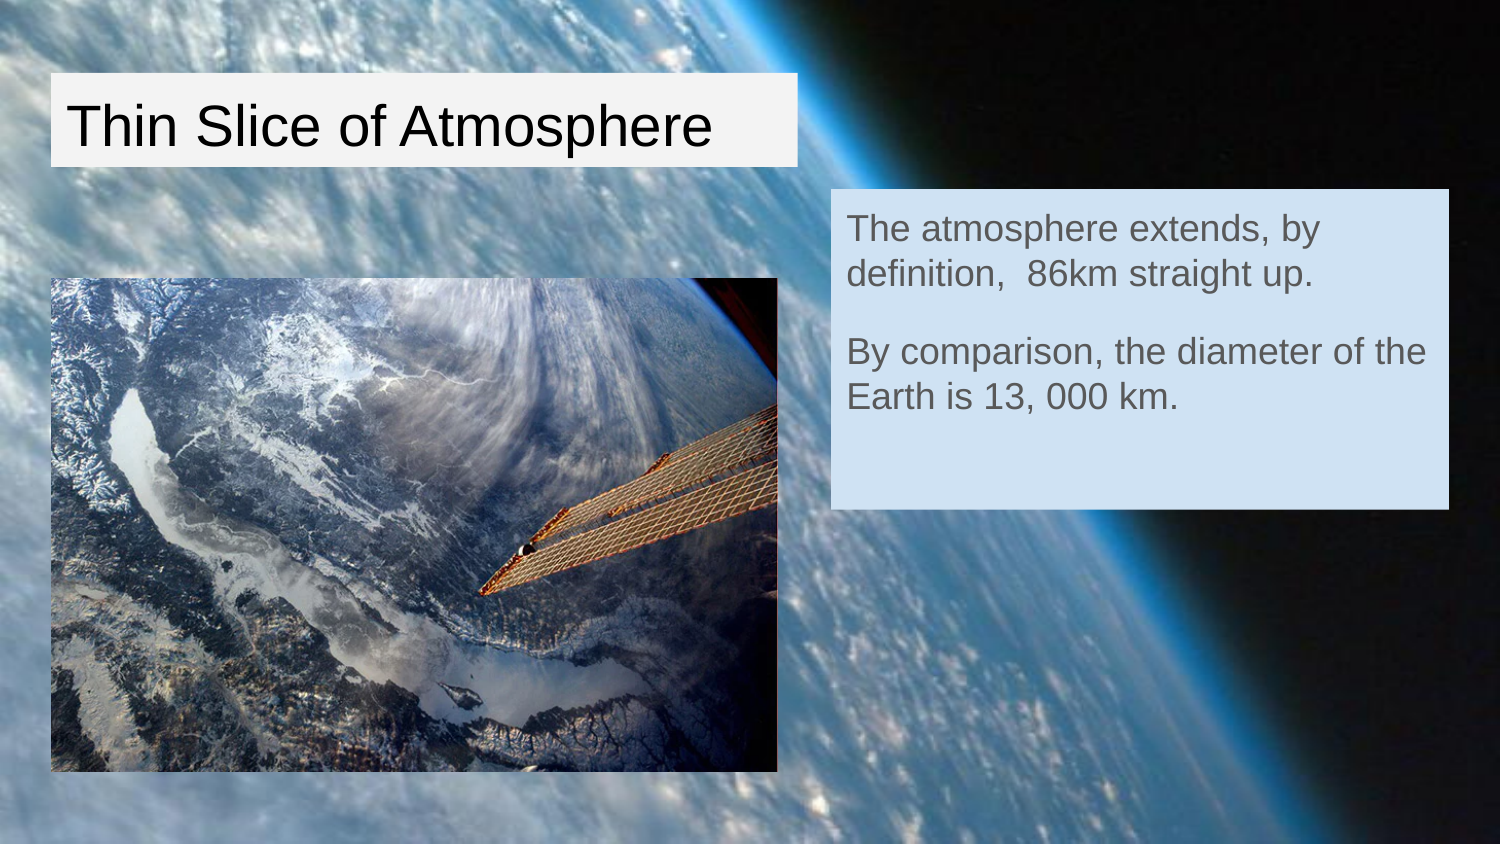

# Thin Slice of Atmosphere
The atmosphere extends, by definition, 86km straight up.
By comparison, the diameter of the Earth is 13, 000 km.